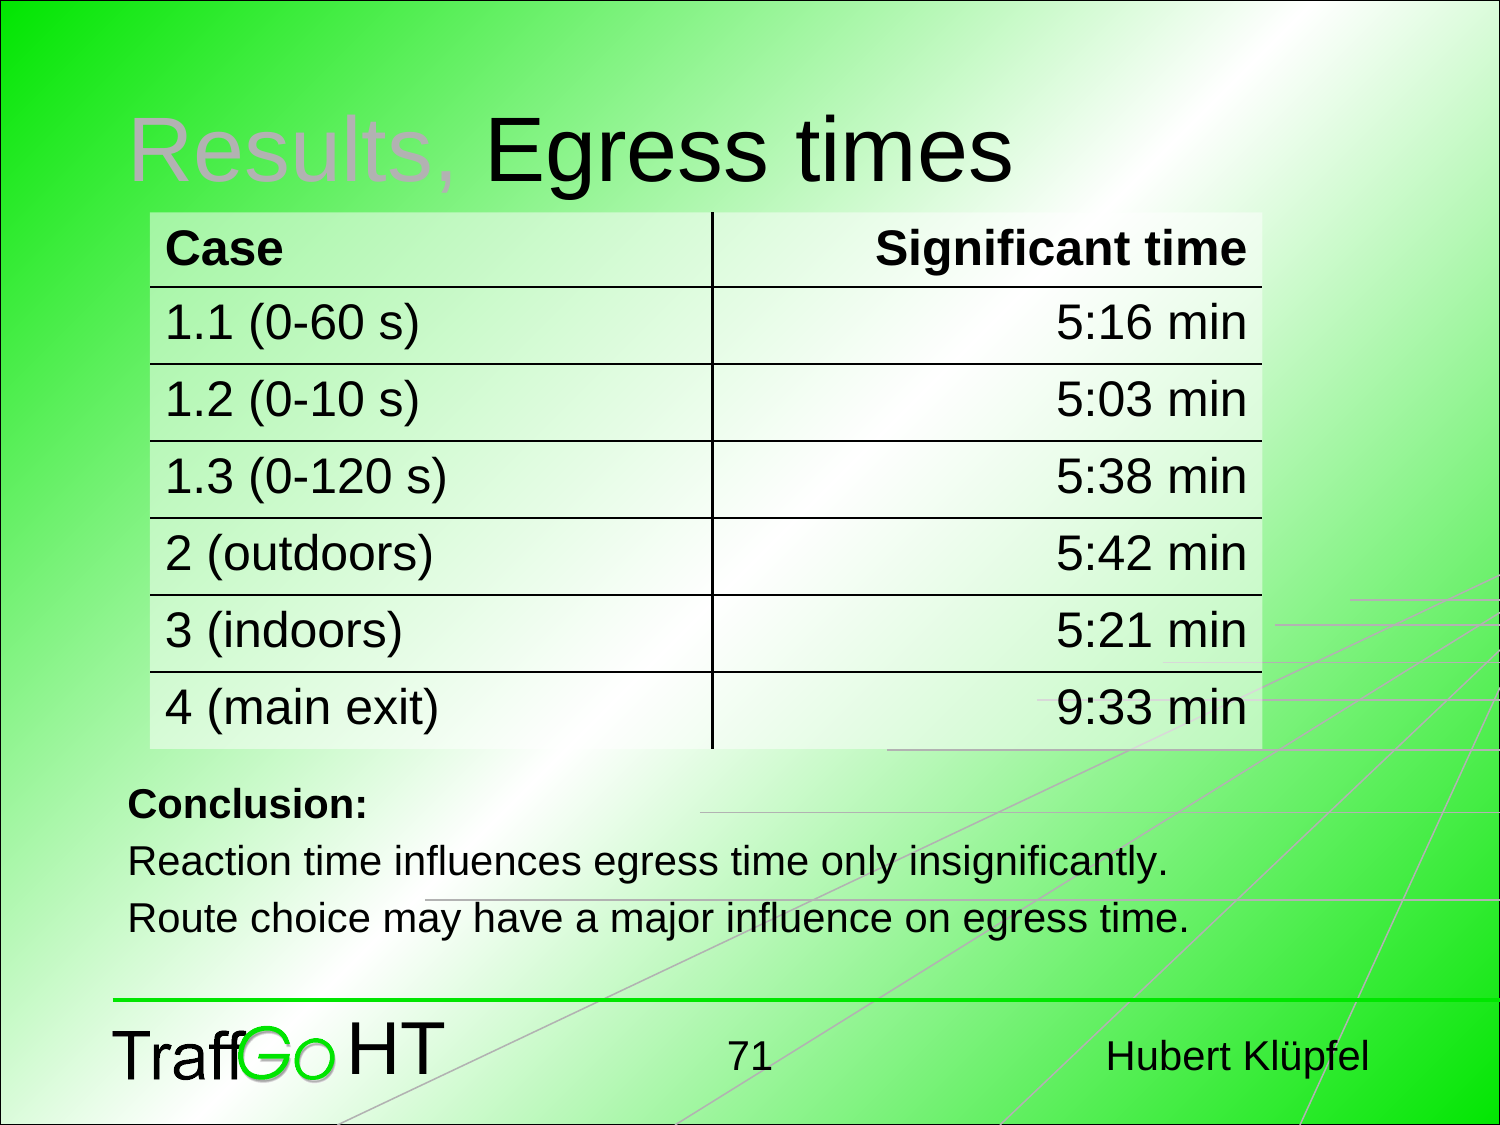

# Results, Egress times
Case
Significant time
1.1 (0-60 s)
5:16 min
1.2 (0-10 s)
5:03 min
1.3 (0-120 s)
5:38 min
2 (outdoors)
5:42 min
3 (indoors)
5:21 min
4 (main exit)
9:33 min
Conclusion:
Reaction time influences egress time only insignificantly.
Route choice may have a major influence on egress time.